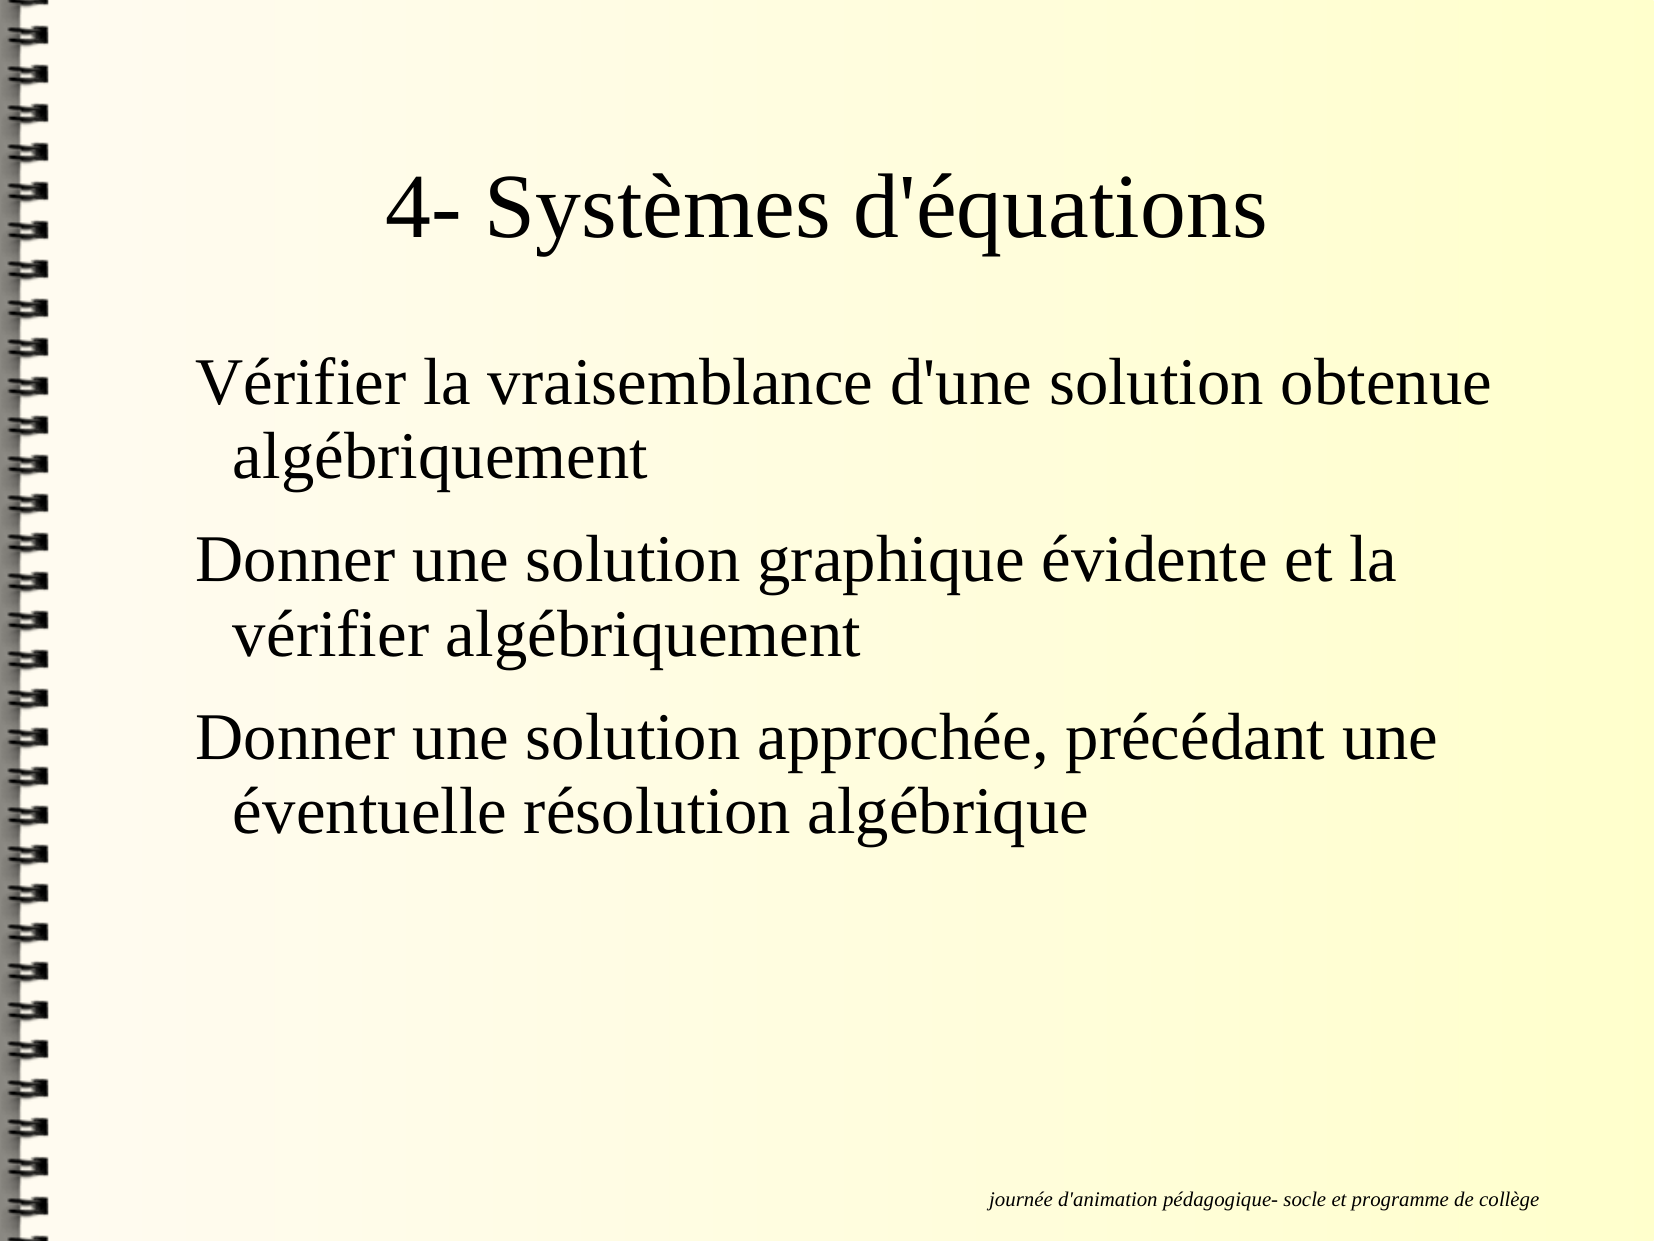

# 4- Systèmes d'équations
Vérifier la vraisemblance d'une solution obtenue algébriquement
Donner une solution graphique évidente et la vérifier algébriquement
Donner une solution approchée, précédant une éventuelle résolution algébrique
journée d'animation pédagogique- socle et programme de collège